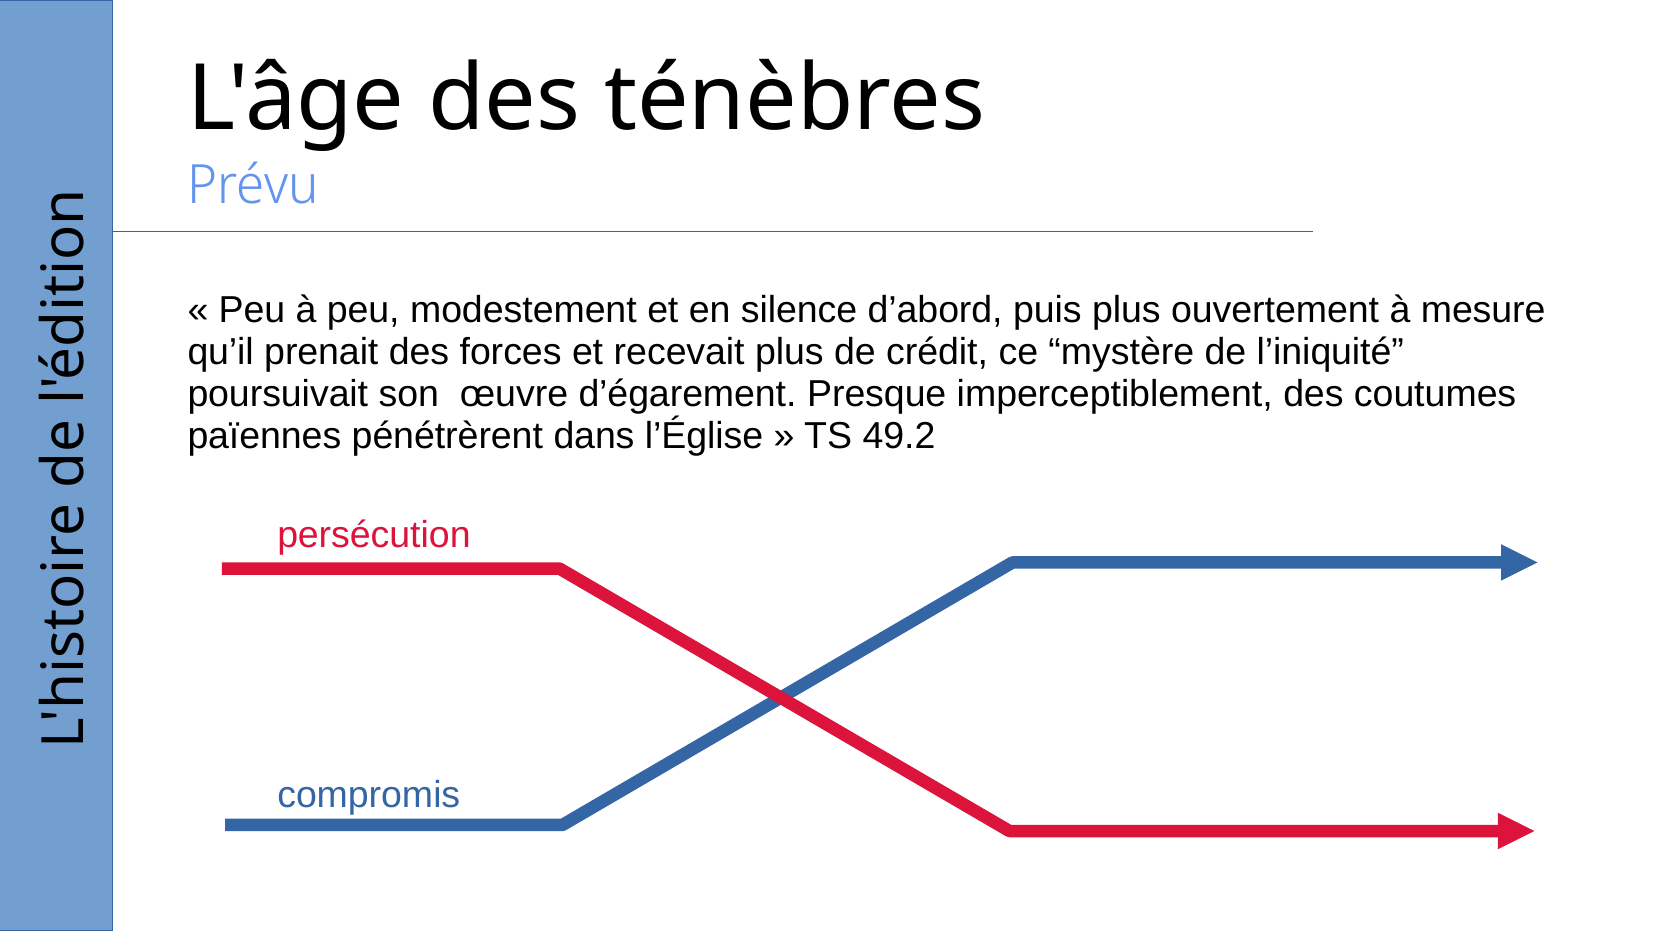

# L'âge des ténèbres
Prévu
« Peu à peu, modestement et en silence d’abord, puis plus ouvertement à mesure qu’il prenait des forces et recevait plus de crédit, ce “mystère de l’iniquité” poursuivait son œuvre d’égarement. Presque imperceptiblement, des coutumes païennes pénétrèrent dans l’Église » TS 49.2
L'histoire de l'édition
persécution
compromis